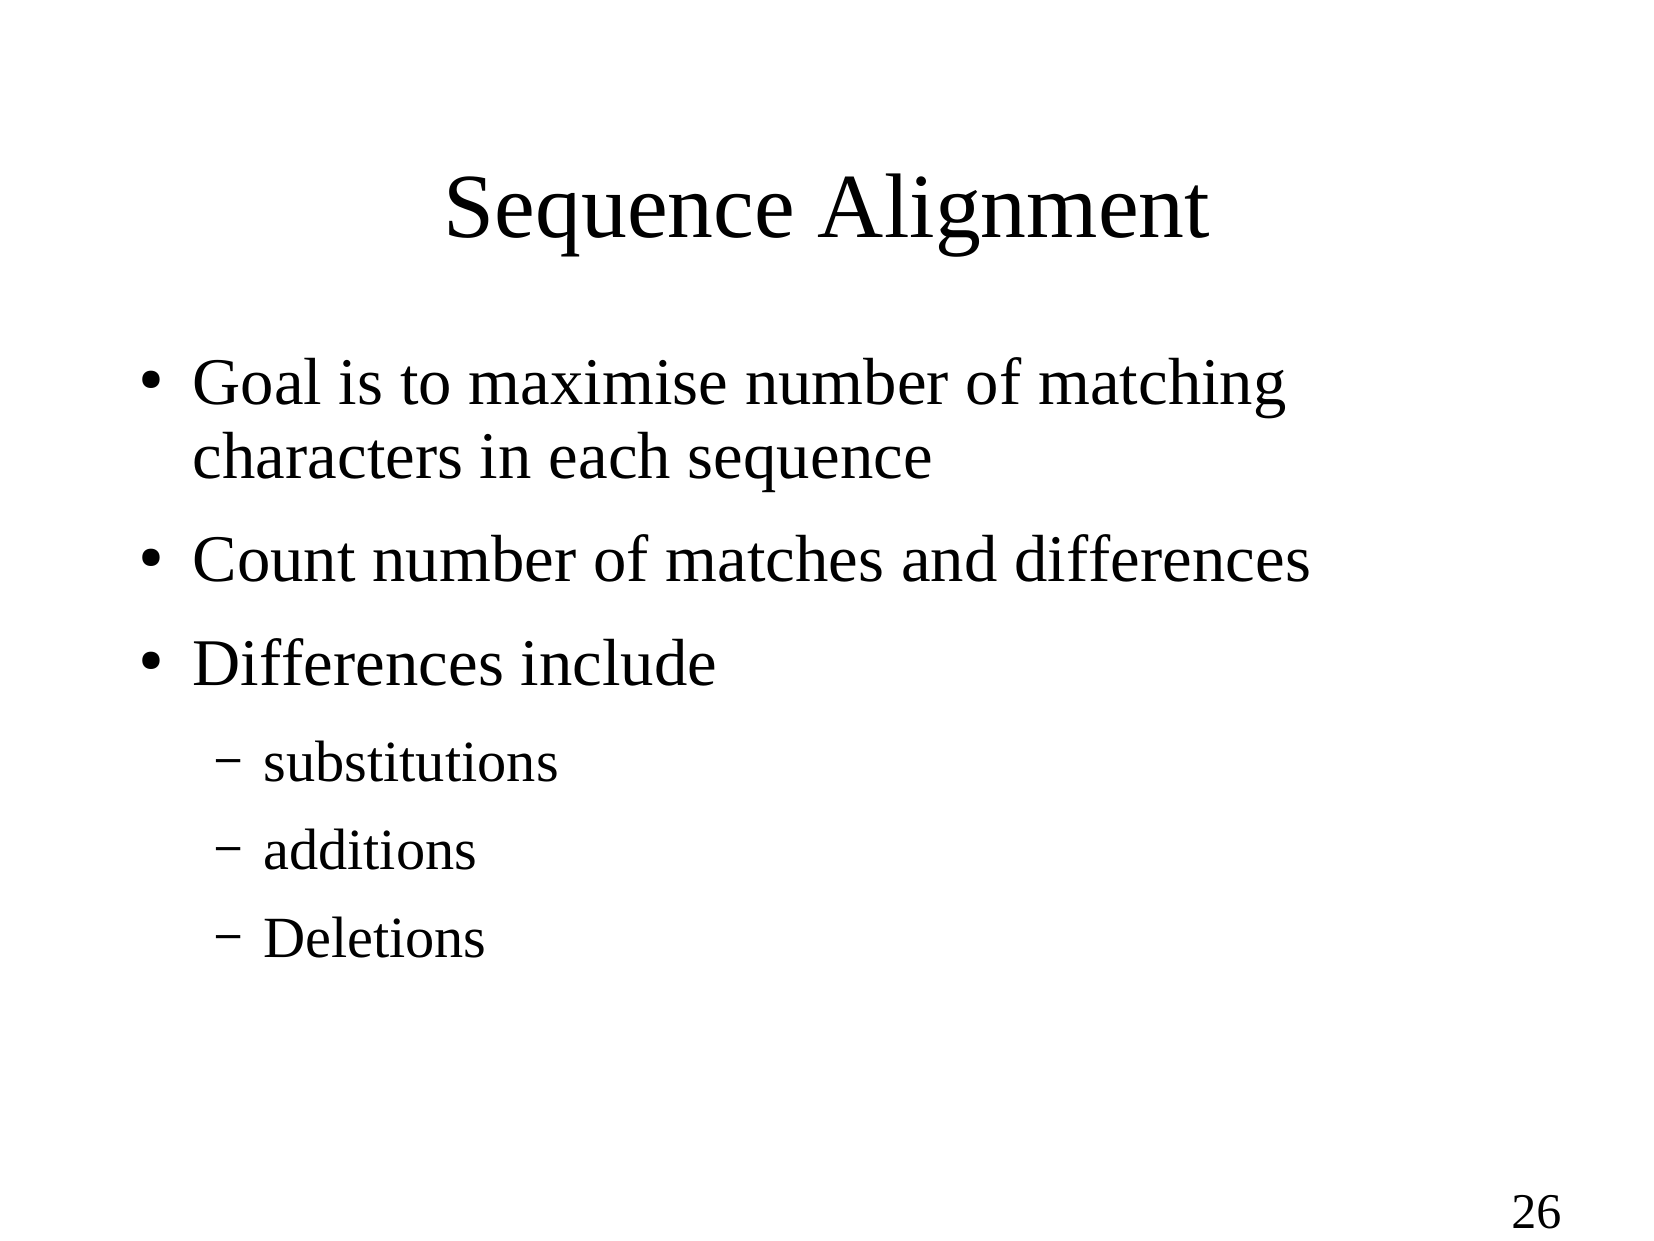

# Sequence Alignment
Goal is to maximise number of matching characters in each sequence
Count number of matches and differences
Differences include
substitutions
additions
Deletions